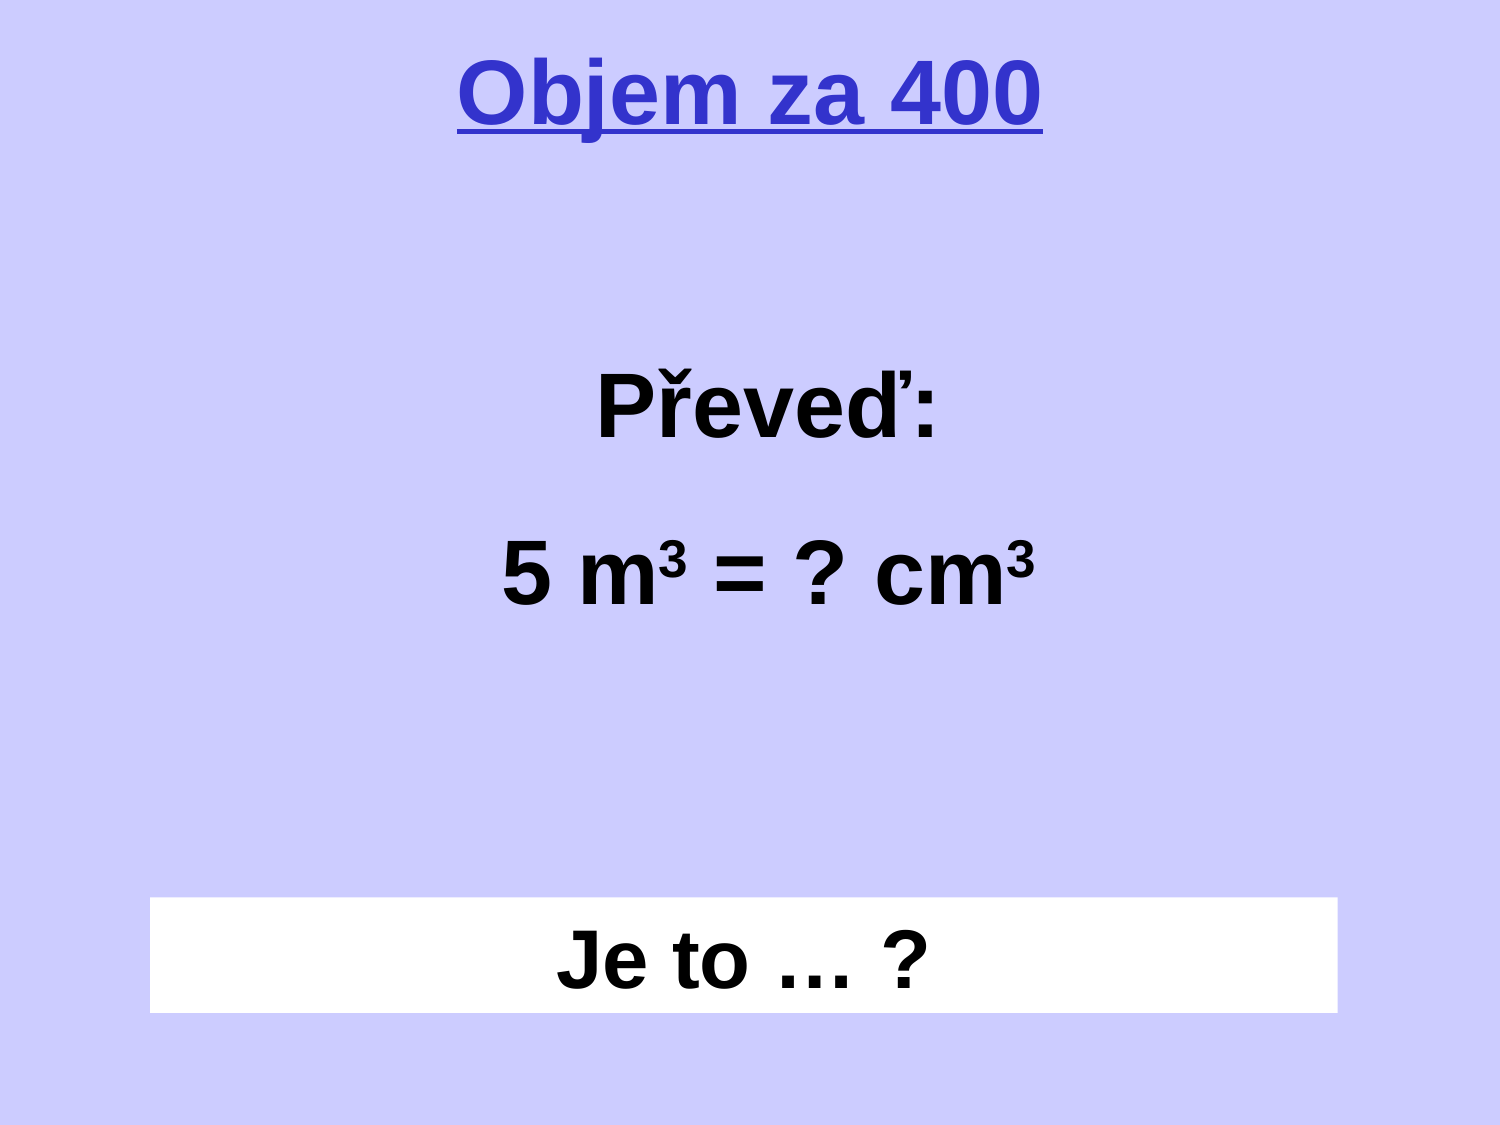

Objem za 400
Převeď:
5 m3 = ? cm3
Je to … ?